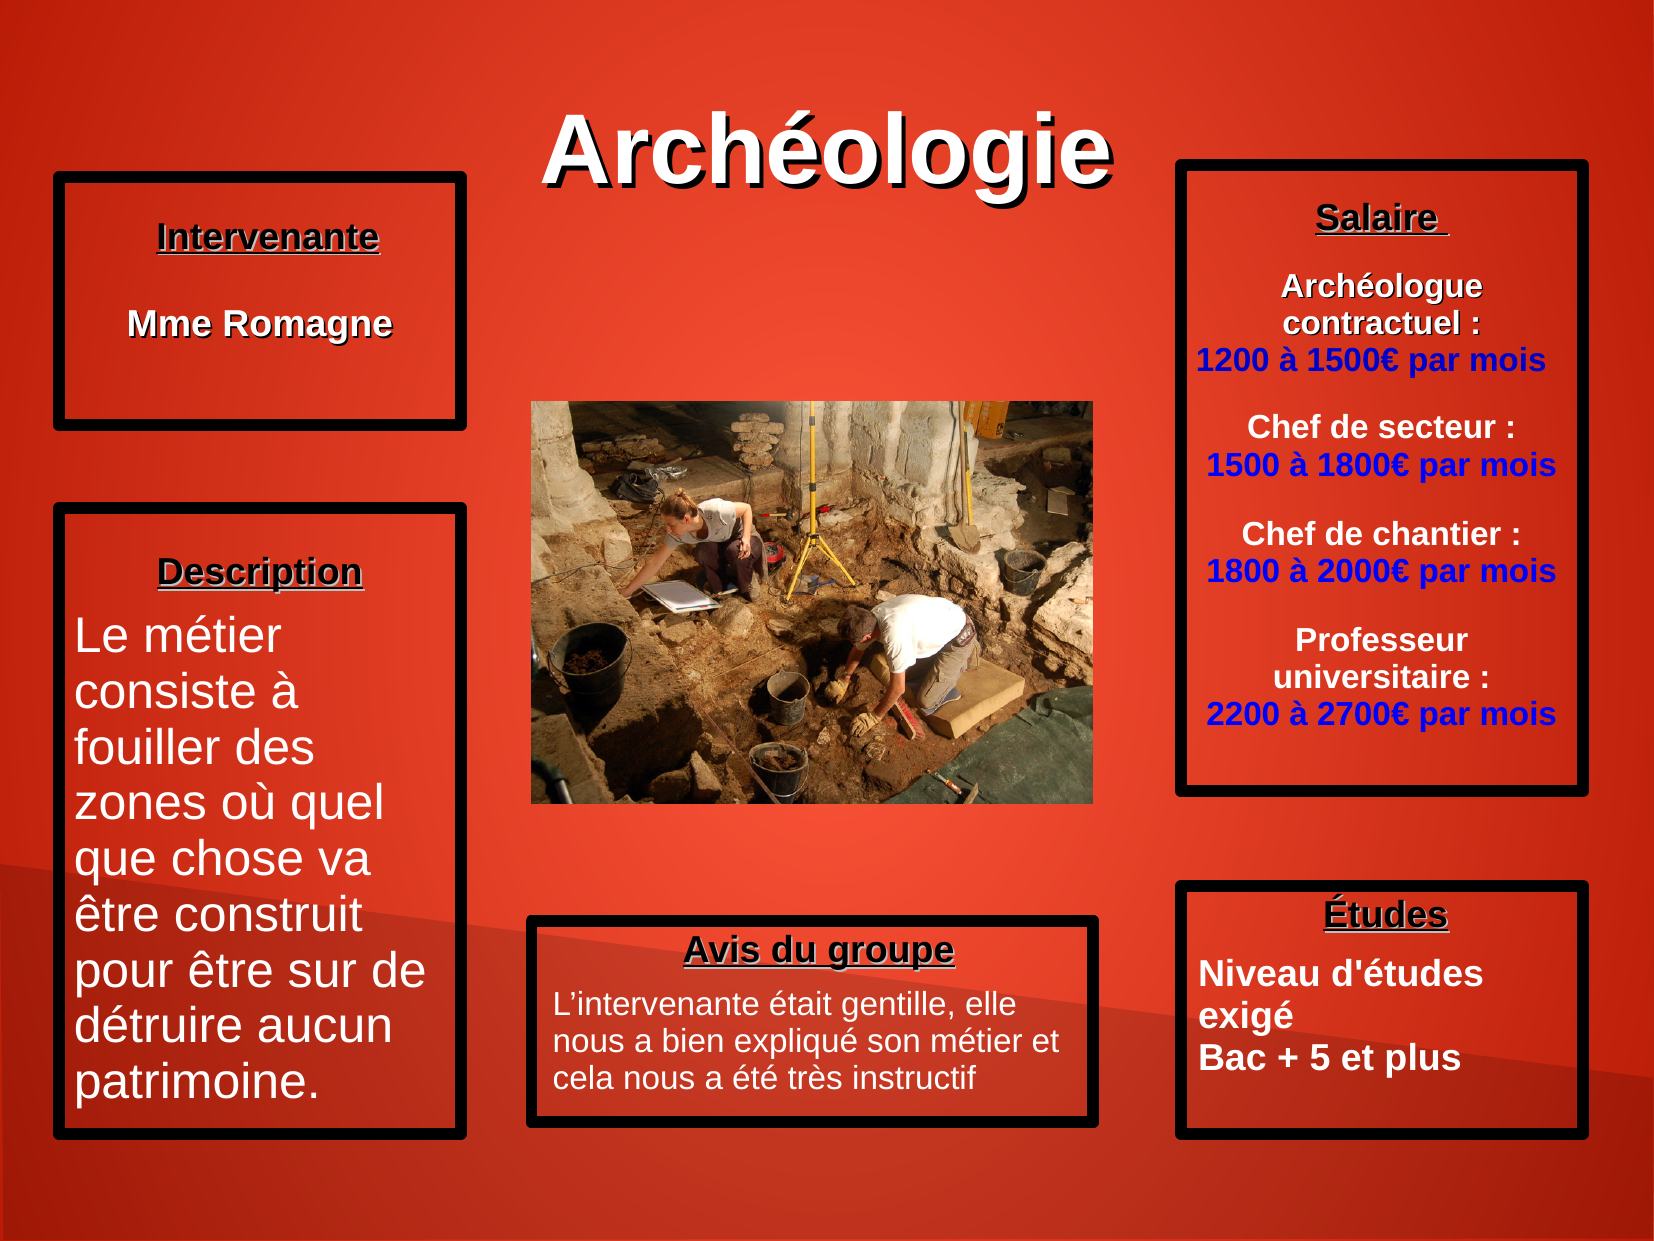

# Archéologie
Salaire
Intervenante
Archéologue contractuel :
1200 à 1500€ par mois
Mme Romagne
Chef de secteur :
1500 à 1800€ par mois
Chef de chantier :
1800 à 2000€ par mois
Description
Le métier consiste à fouiller des zones où quel que chose va être construit pour être sur de détruire aucun patrimoine.
Professeur universitaire :
2200 à 2700€ par mois
 Études
 Avis du groupe
Niveau d'études exigé
Bac + 5 et plus
L’intervenante était gentille, elle nous a bien expliqué son métier et cela nous a été très instructif